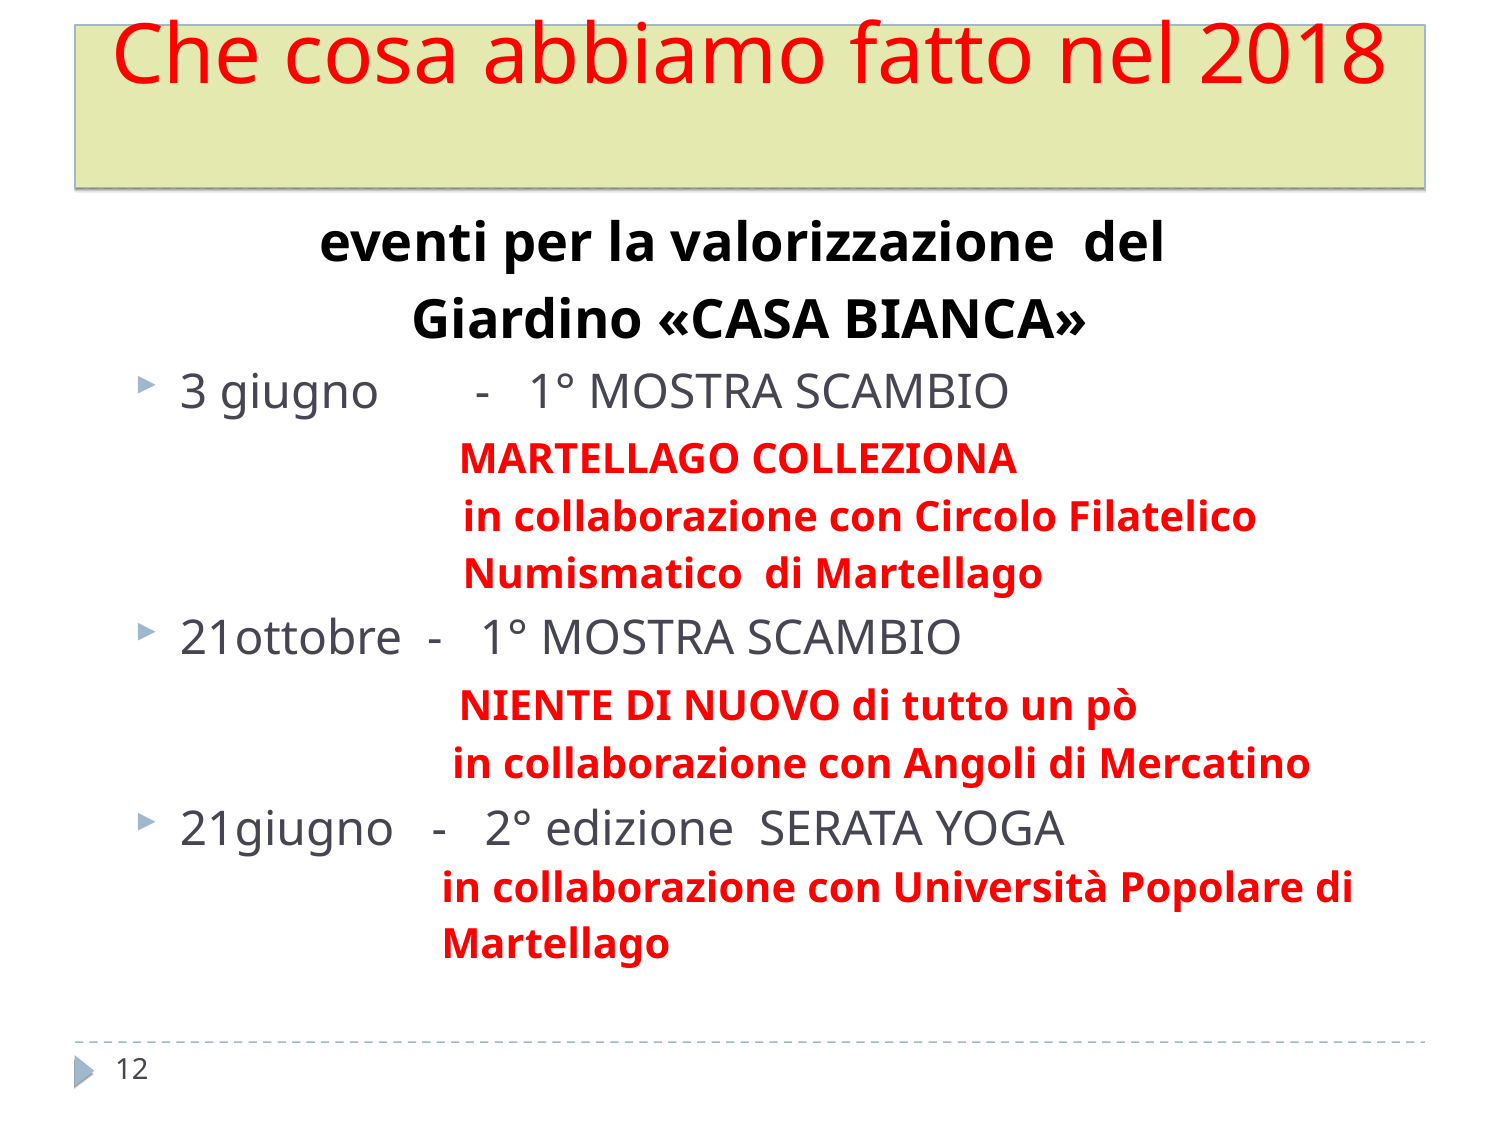

# Che cosa abbiamo fatto nel 2018
eventi per la valorizzazione del
Giardino «CASA BIANCA»
3 giugno 	- 1° MOSTRA SCAMBIO
 MARTELLAGO COLLEZIONA
 in collaborazione con Circolo Filatelico
 Numismatico di Martellago
21ottobre - 1° MOSTRA SCAMBIO
 NIENTE DI NUOVO di tutto un pò
 in collaborazione con Angoli di Mercatino
21giugno - 2° edizione SERATA YOGA
 in collaborazione con Università Popolare di
 Martellago